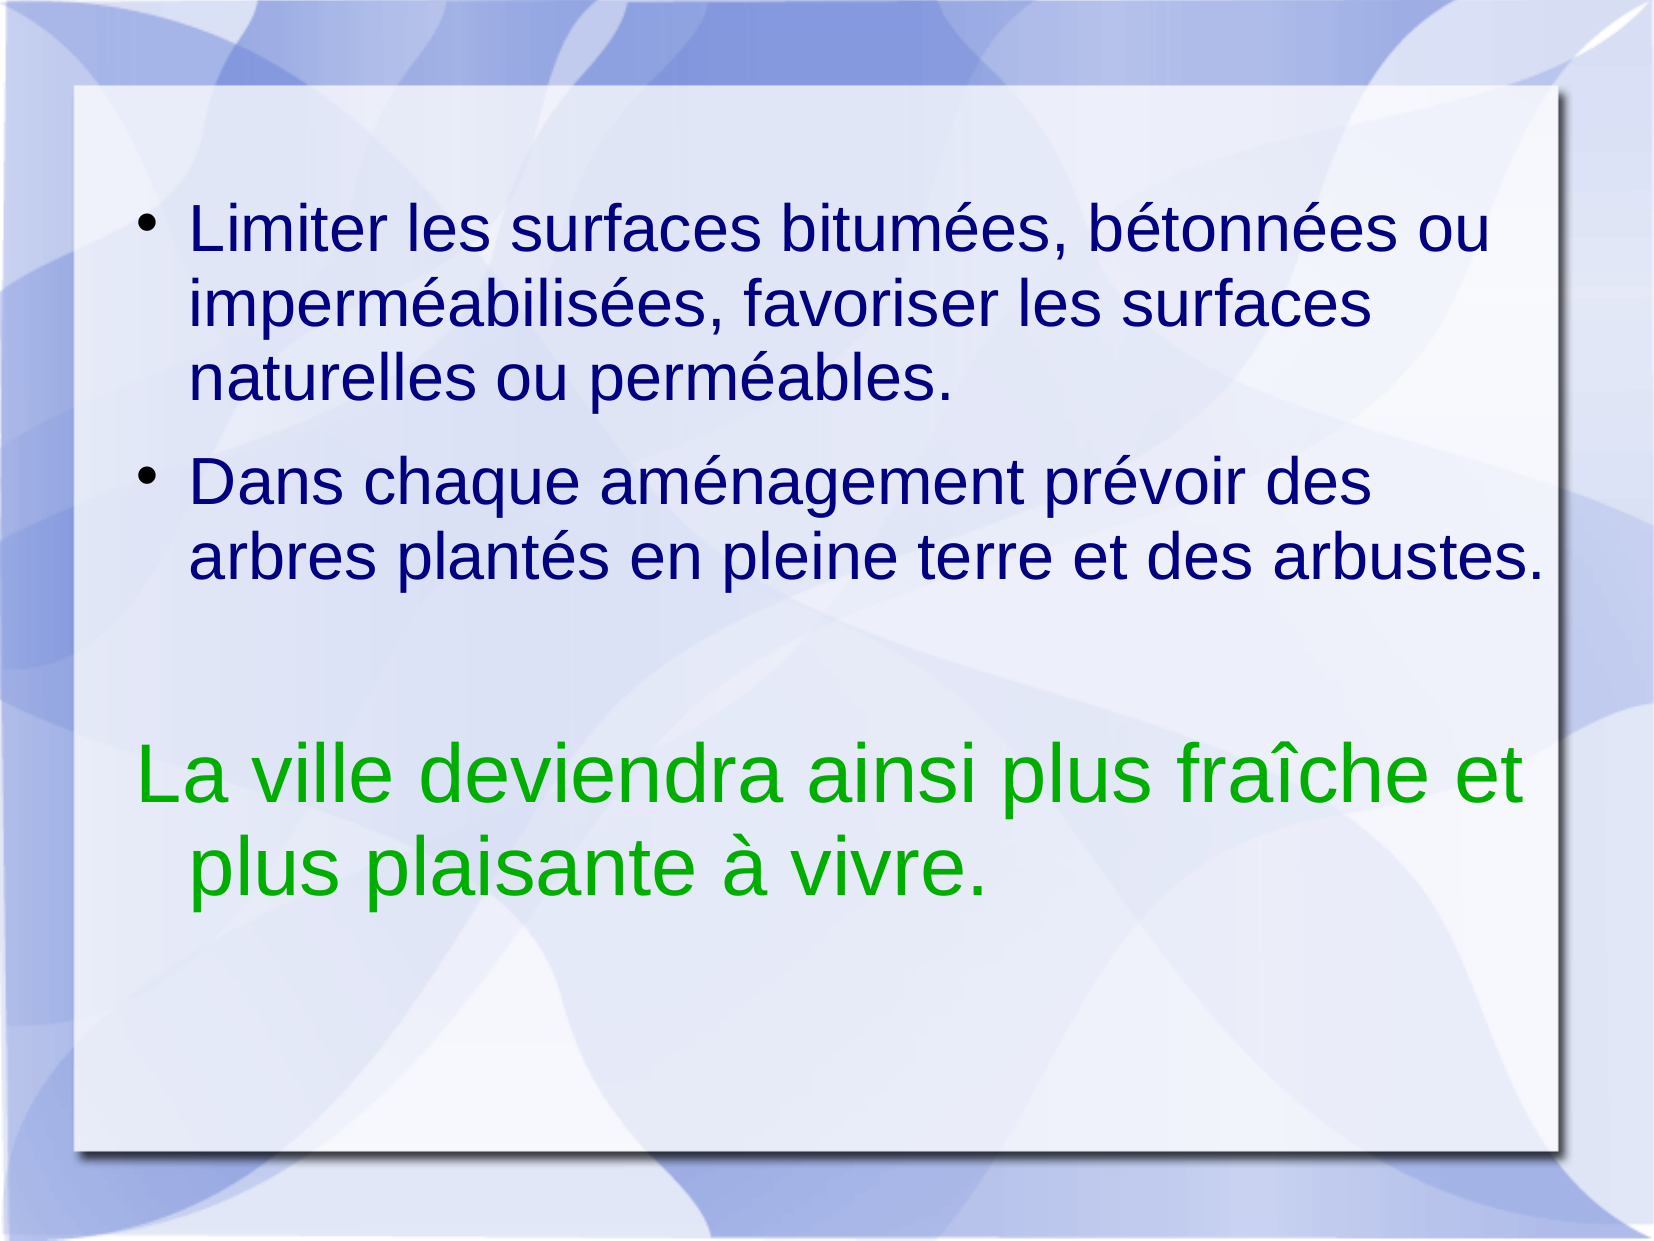

# Limiter les surfaces bitumées, bétonnées ou imperméabilisées, favoriser les surfaces naturelles ou perméables.
Dans chaque aménagement prévoir des arbres plantés en pleine terre et des arbustes.
La ville deviendra ainsi plus fraîche et plus plaisante à vivre.